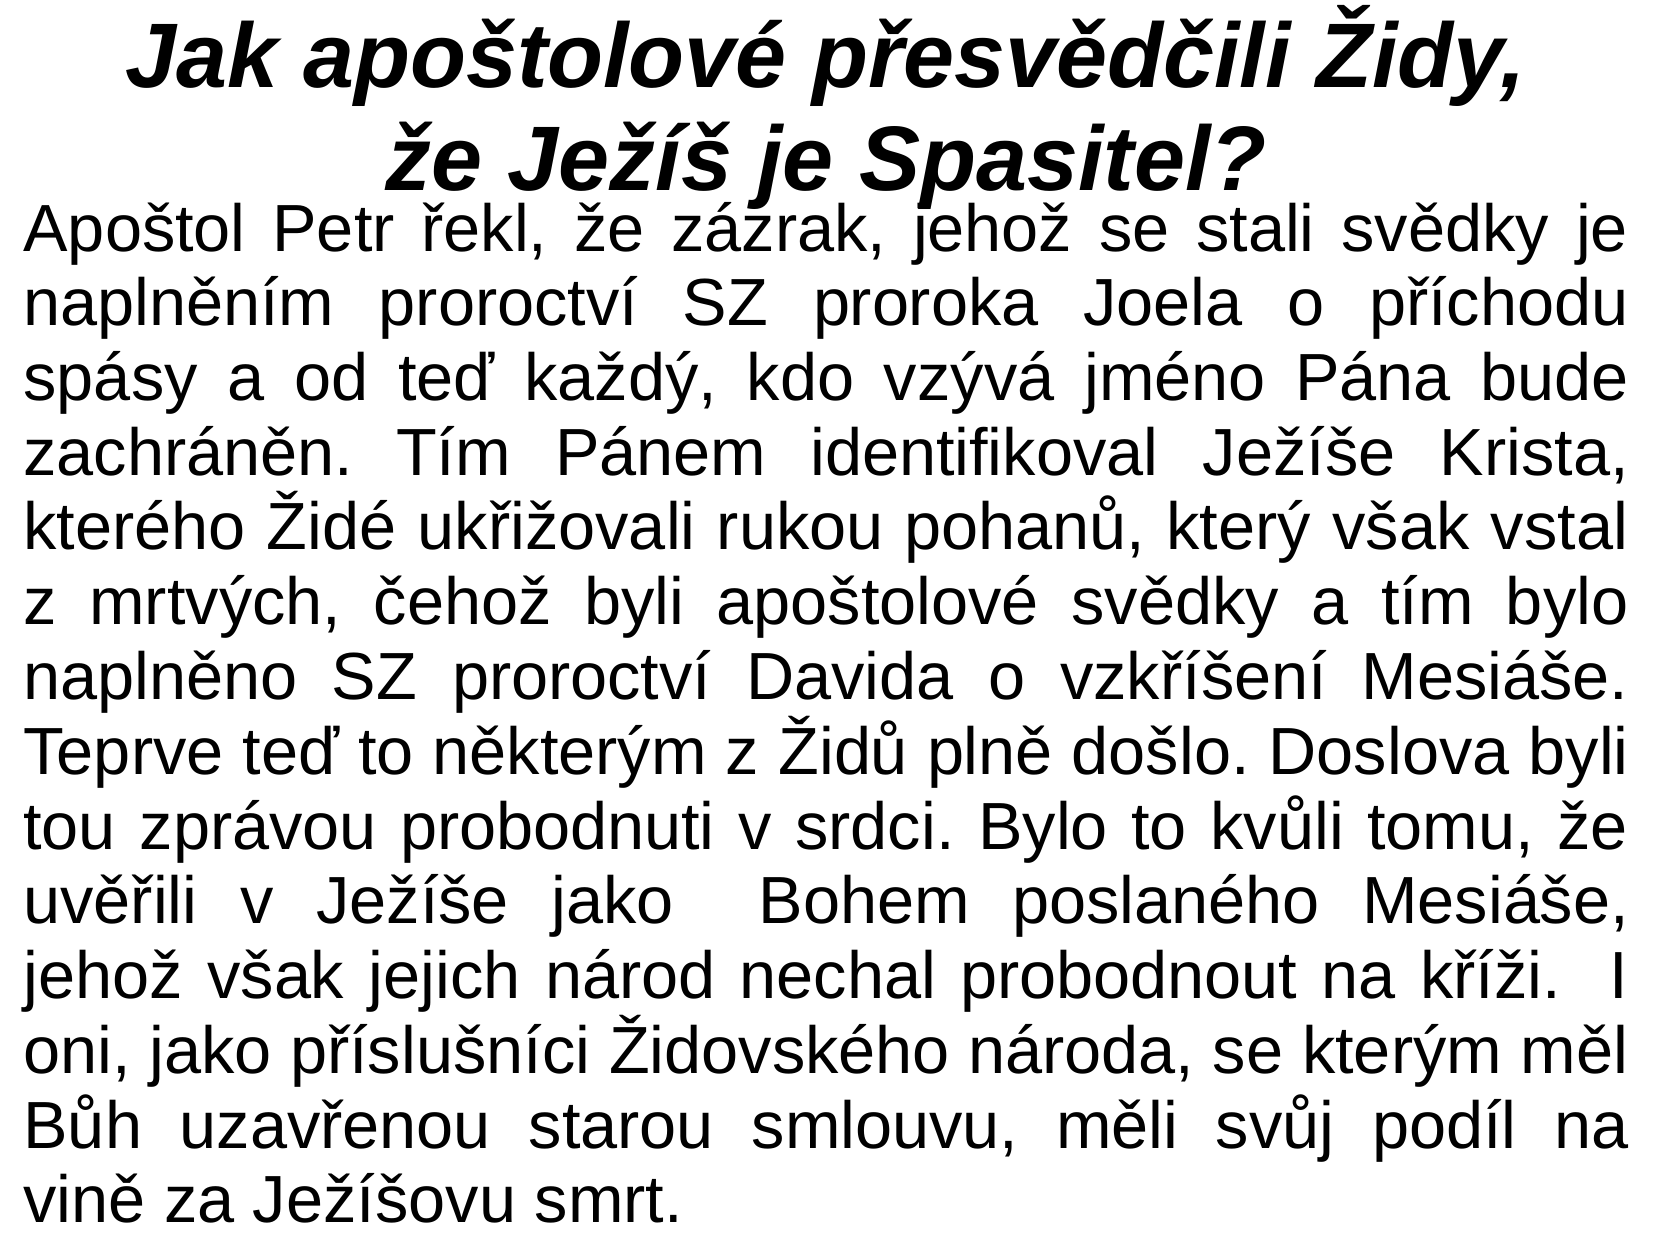

Apoštol Petr řekl, že zázrak, jehož se stali svědky je naplněním proroctví SZ proroka Joela o příchodu spásy a od teď každý, kdo vzývá jméno Pána bude zachráněn. Tím Pánem identifikoval Ježíše Krista, kterého Židé ukřižovali rukou pohanů, který však vstal z mrtvých, čehož byli apoštolové svědky a tím bylo naplněno SZ proroctví Davida o vzkříšení Mesiáše. Teprve teď to některým z Židů plně došlo. Doslova byli tou zprávou probodnuti v srdci. Bylo to kvůli tomu, že uvěřili v Ježíše jako Bohem poslaného Mesiáše, jehož však jejich národ nechal probodnout na kříži. I oni, jako příslušníci Židovského národa, se kterým měl Bůh uzavřenou starou smlouvu, měli svůj podíl na vině za Ježíšovu smrt.
# Jak apoštolové přesvědčili Židy, že Ježíš je Spasitel?